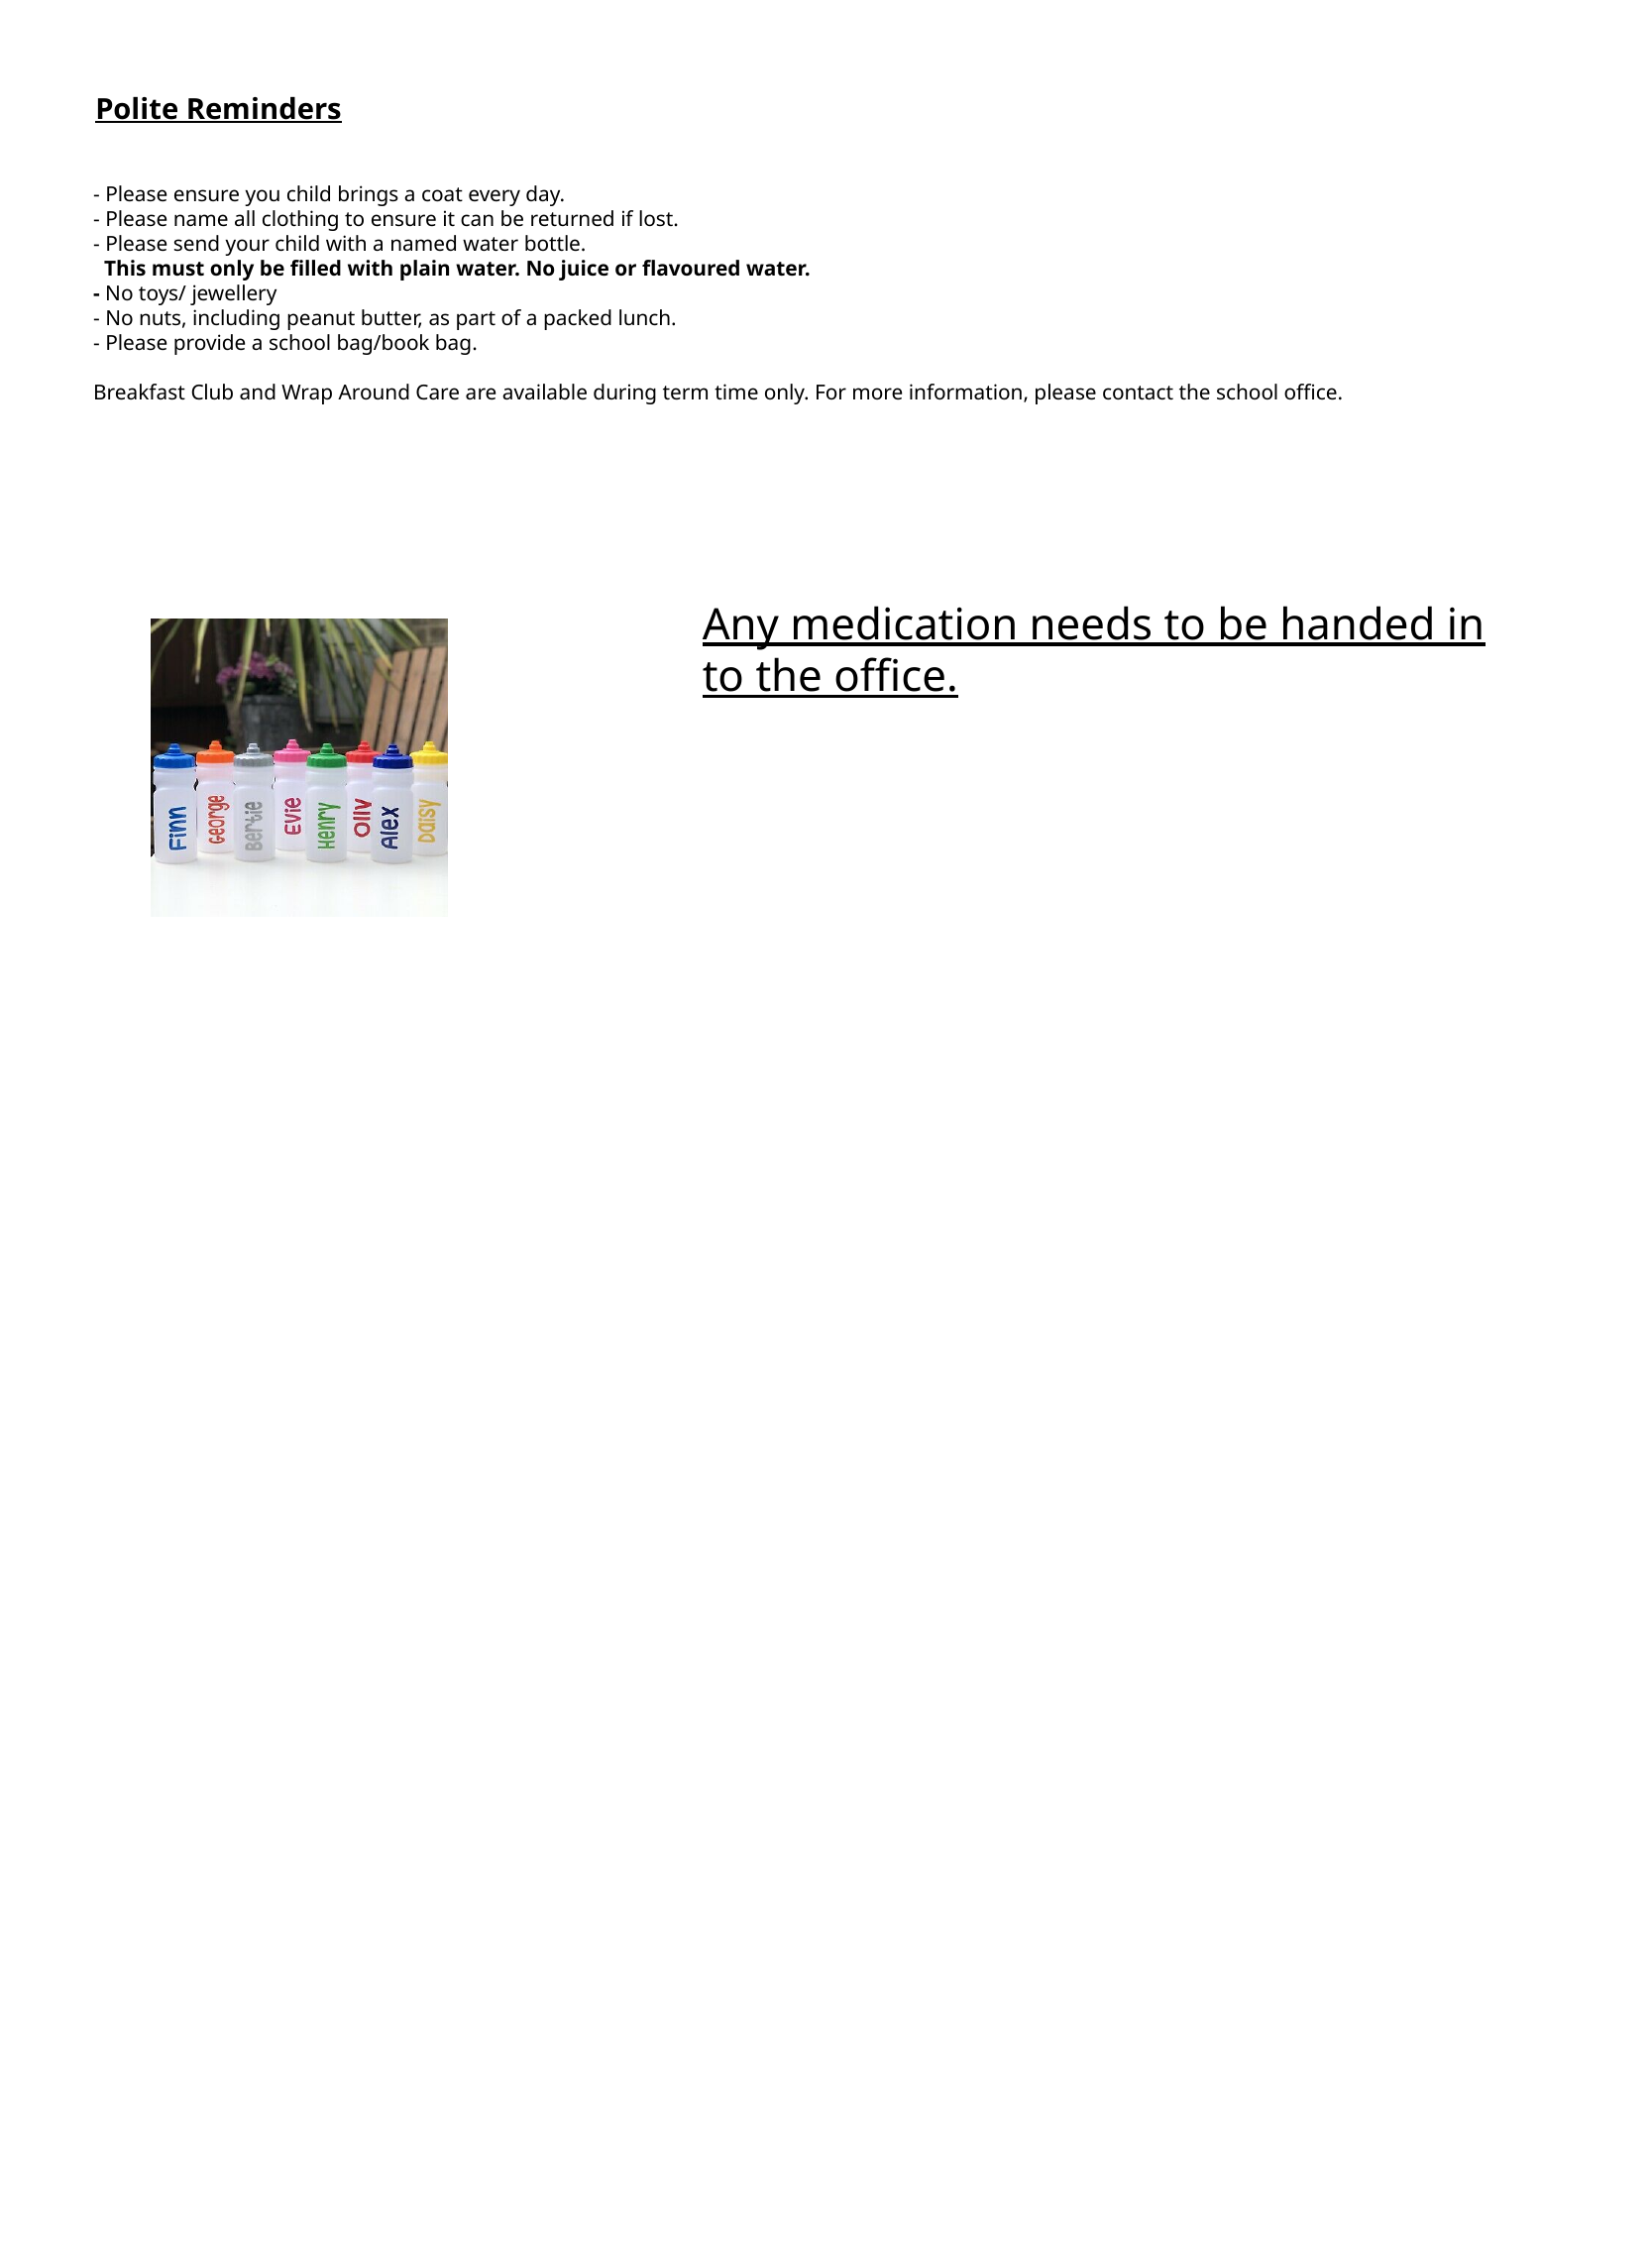

Polite Reminders
- Please ensure you child brings a coat every day.
- Please name all clothing to ensure it can be returned if lost.
- Please send your child with a named water bottle.
 This must only be filled with plain water. No juice or flavoured water.
- No toys/ jewellery
- No nuts, including peanut butter, as part of a packed lunch.
- Please provide a school bag/book bag.
Breakfast Club and Wrap Around Care are available during term time only. For more  information, please contact the school office.
Any medication needs to  be handed in to the office.